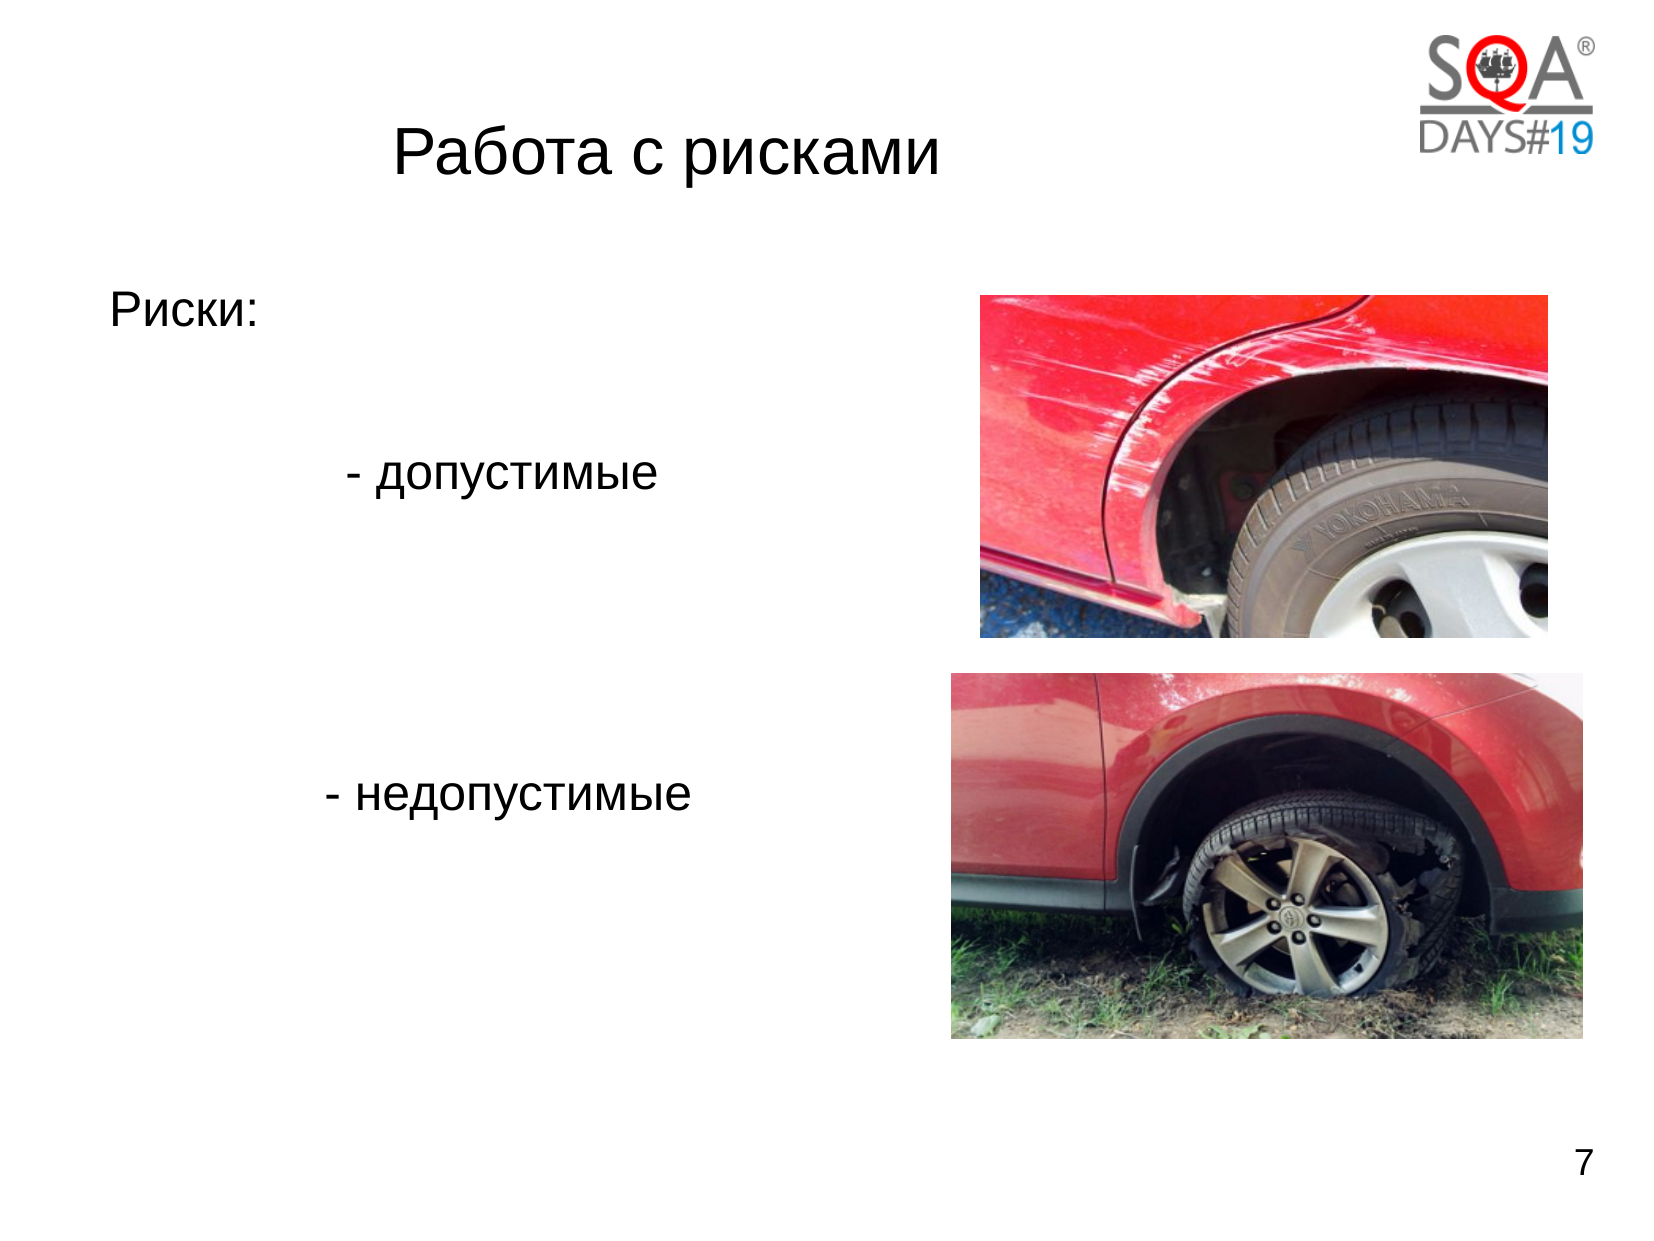

Работа с рисками
Риски:
- допустимые
- недопустимые
7